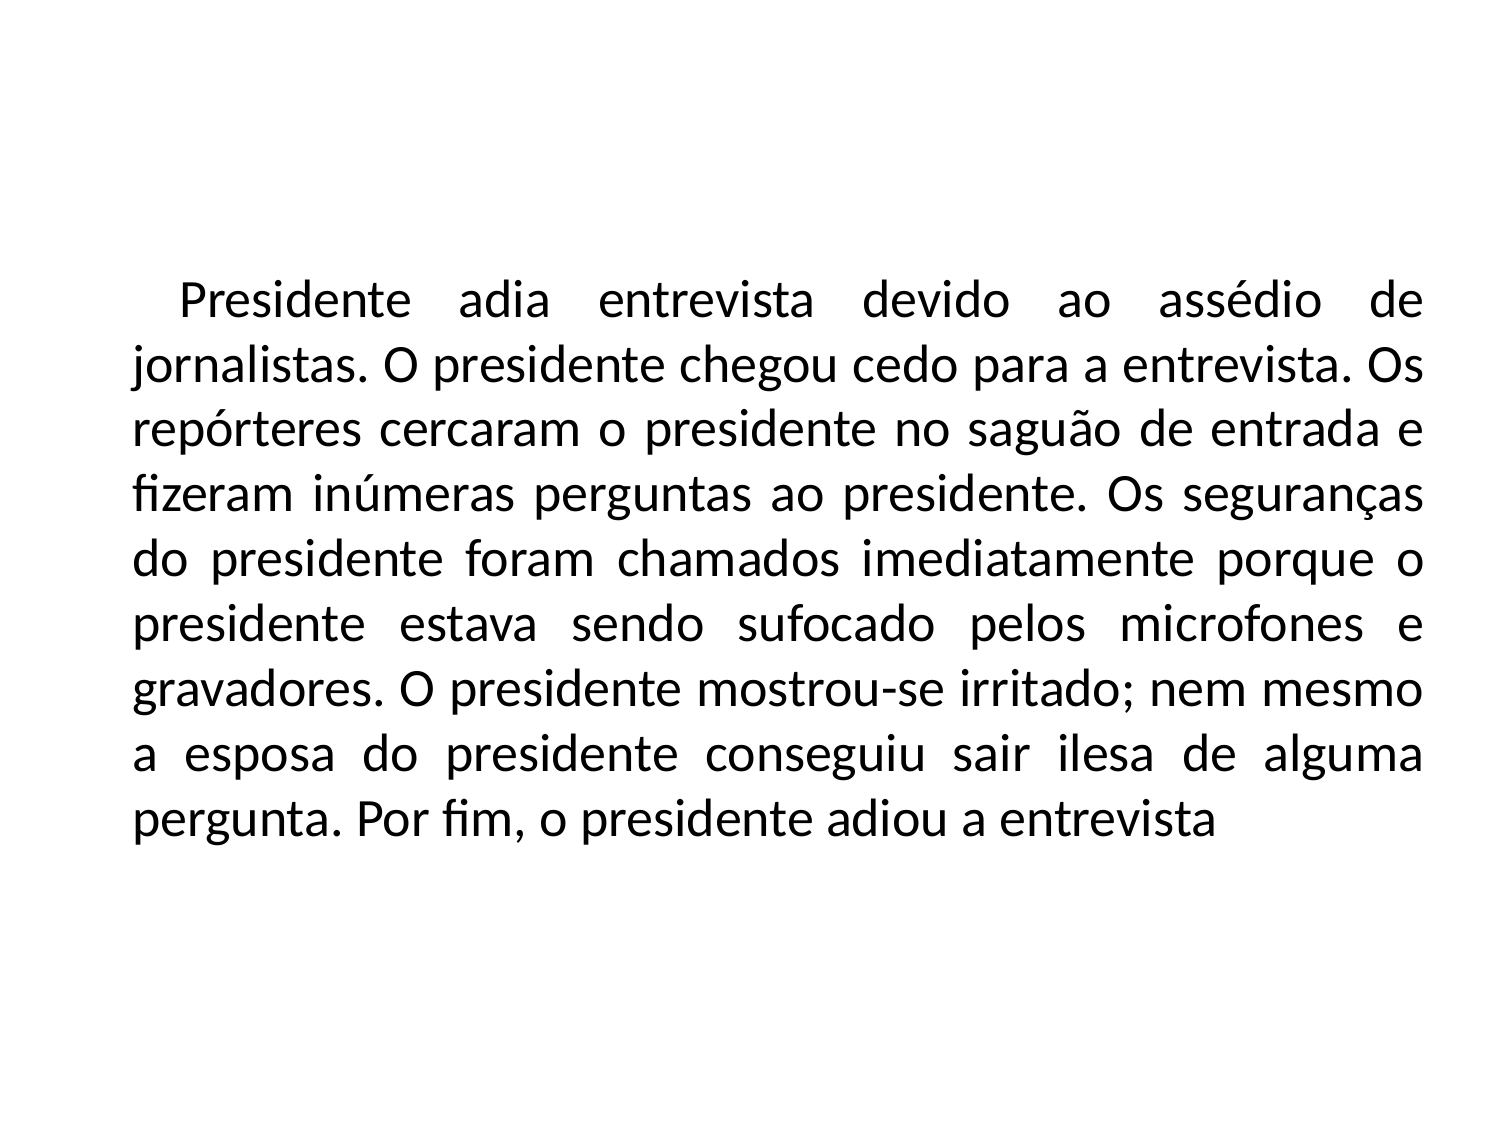

Presidente adia entrevista devido ao assédio de jornalistas. O presidente chegou cedo para a entrevista. Os repórteres cercaram o presidente no saguão de entrada e fizeram inúmeras perguntas ao presidente. Os seguranças do presidente foram chamados imediatamente porque o presidente estava sendo sufocado pelos microfones e gravadores. O presidente mostrou-se irritado; nem mesmo a esposa do presidente conseguiu sair ilesa de alguma pergunta. Por fim, o presidente adiou a entrevista
#